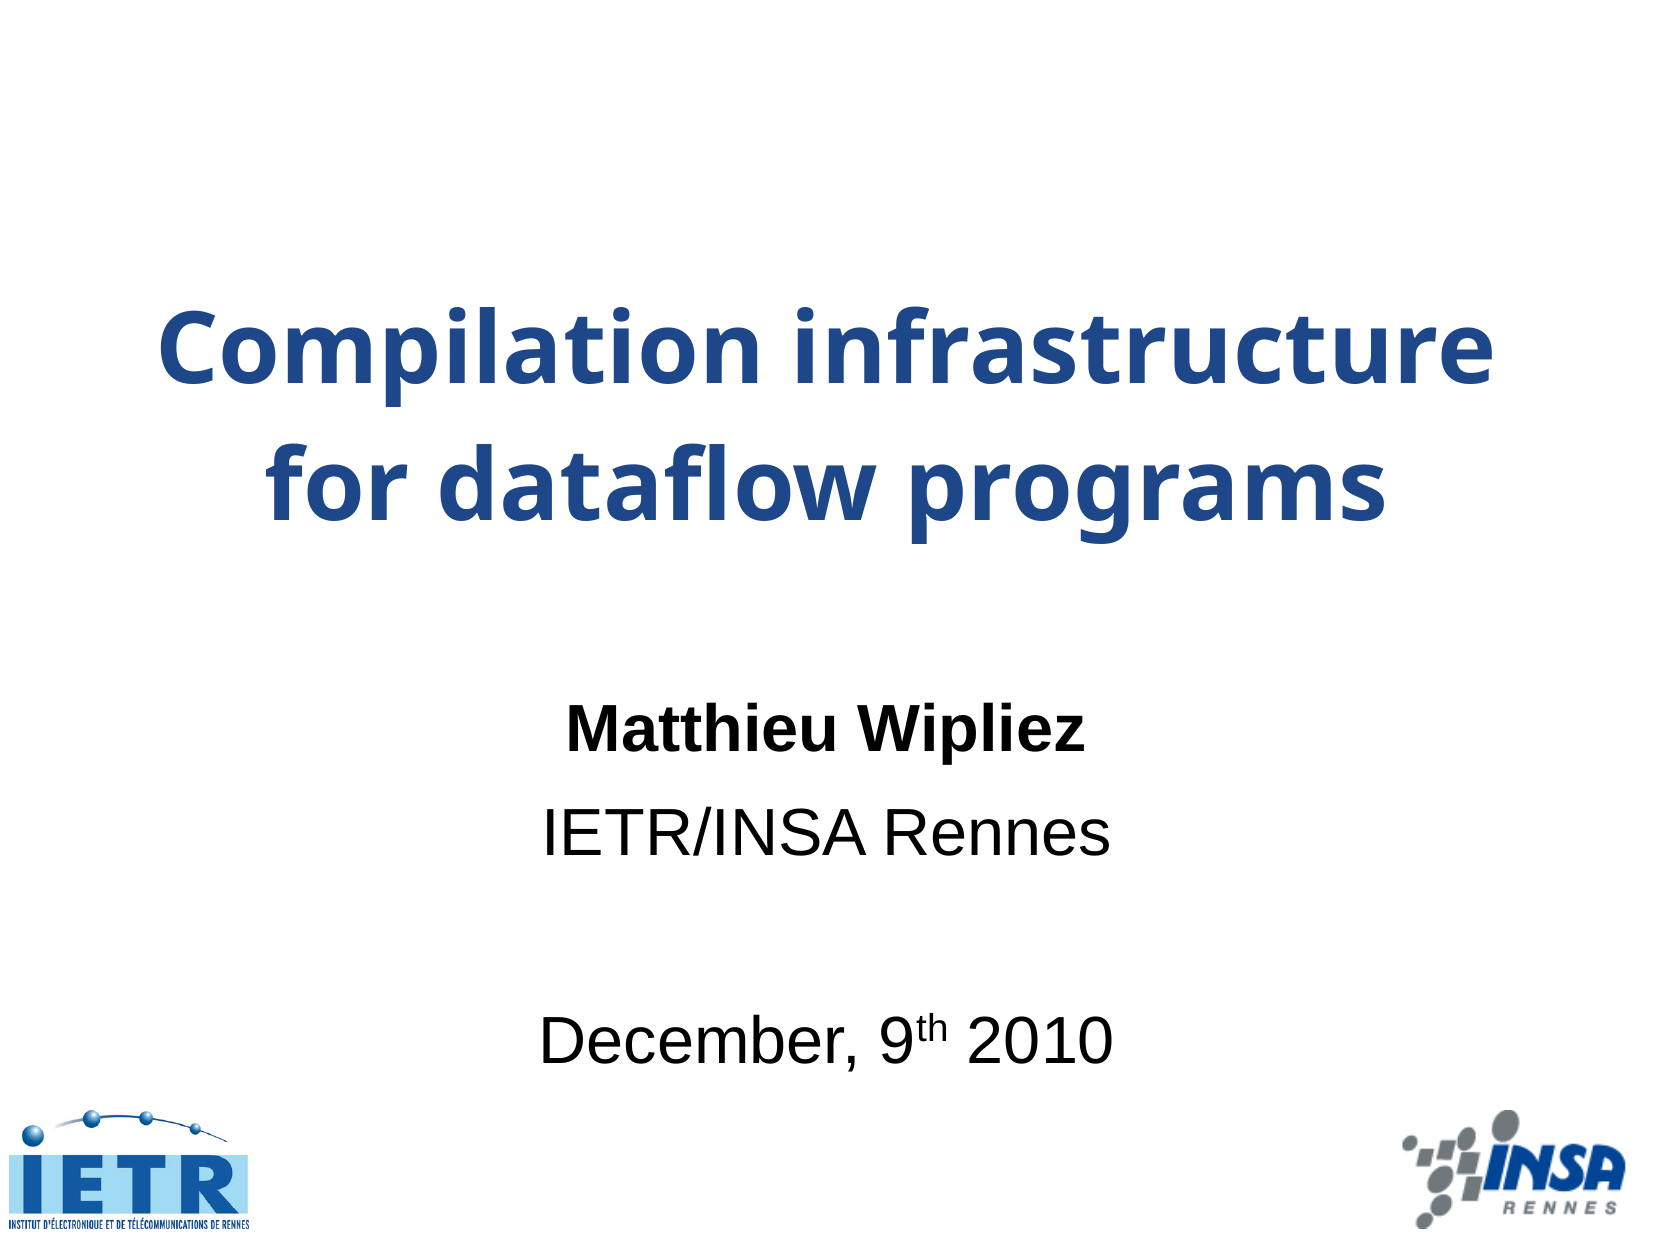

# Compilation infrastructure for dataflow programs
Matthieu Wipliez
IETR/INSA Rennes
December, 9th 2010